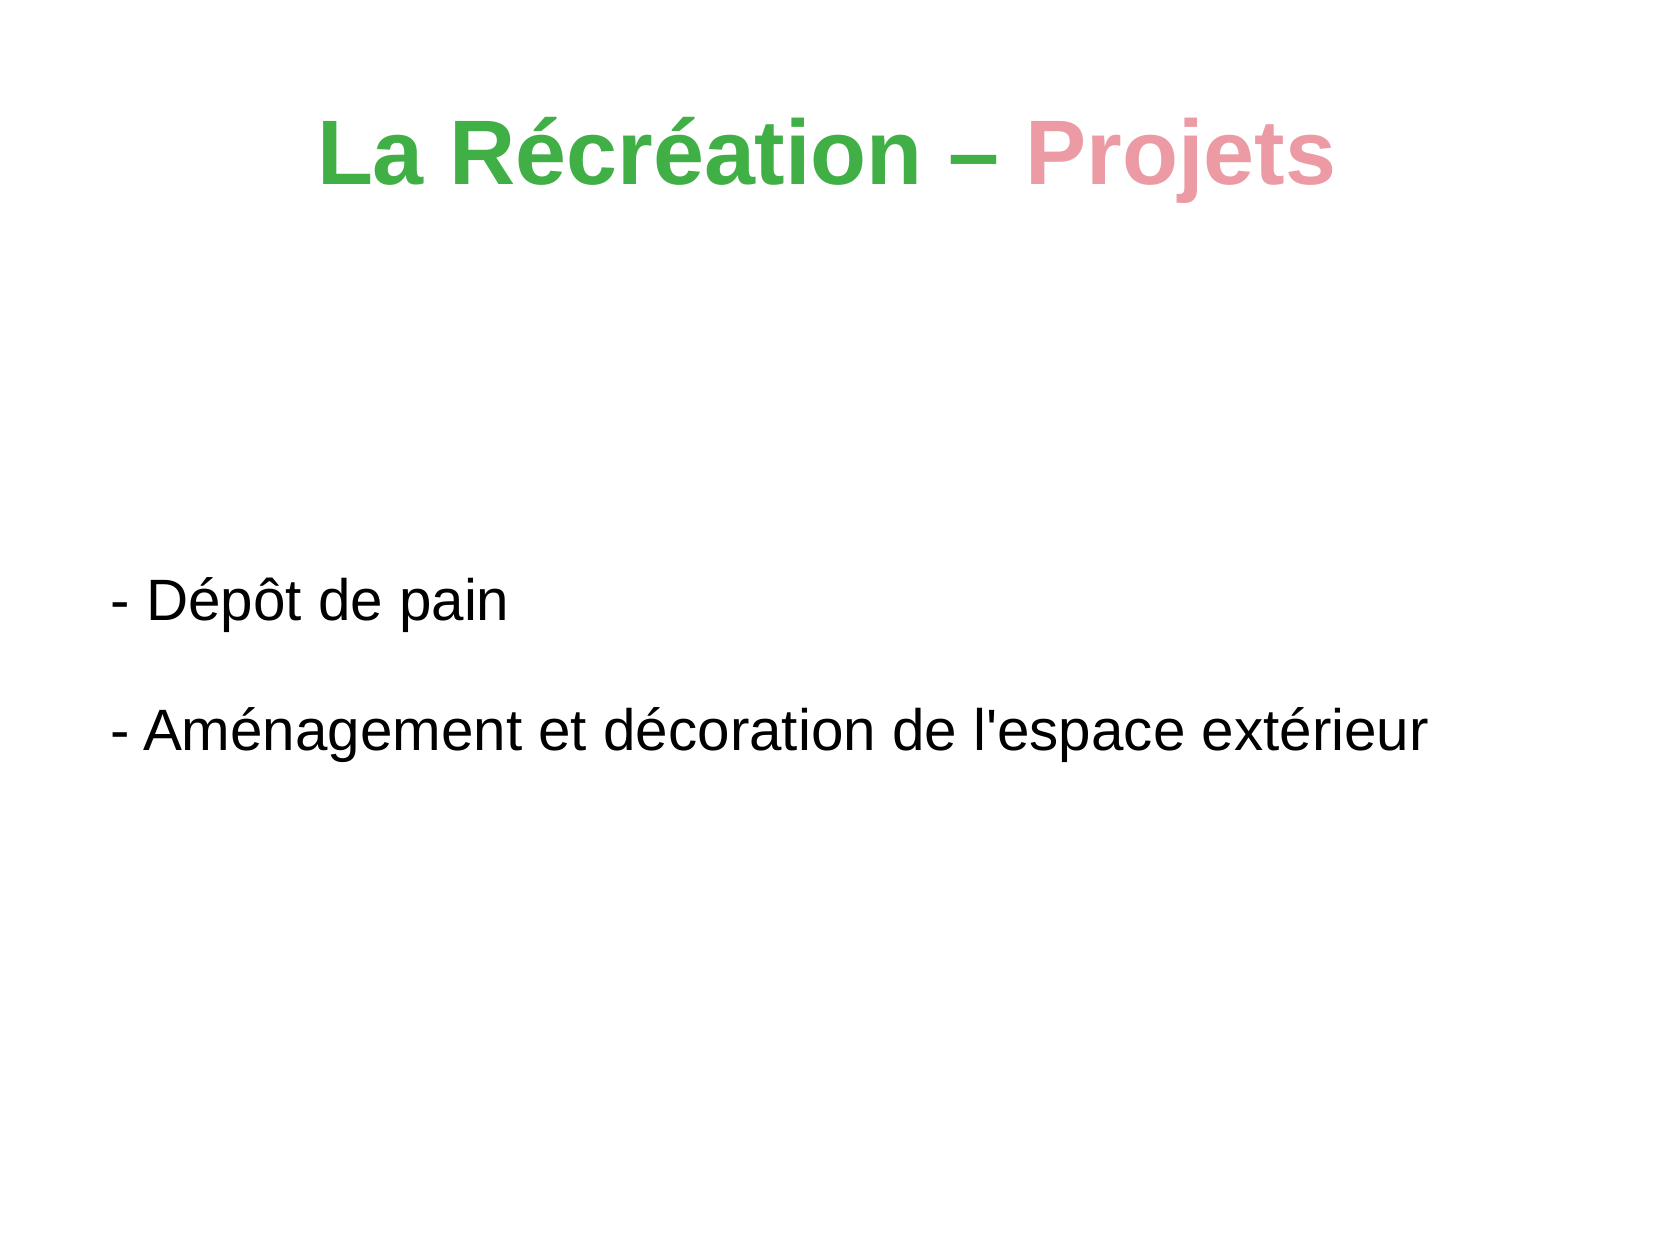

La Récréation – Projets
# - Dépôt de pain
 - Aménagement et décoration de l'espace extérieur